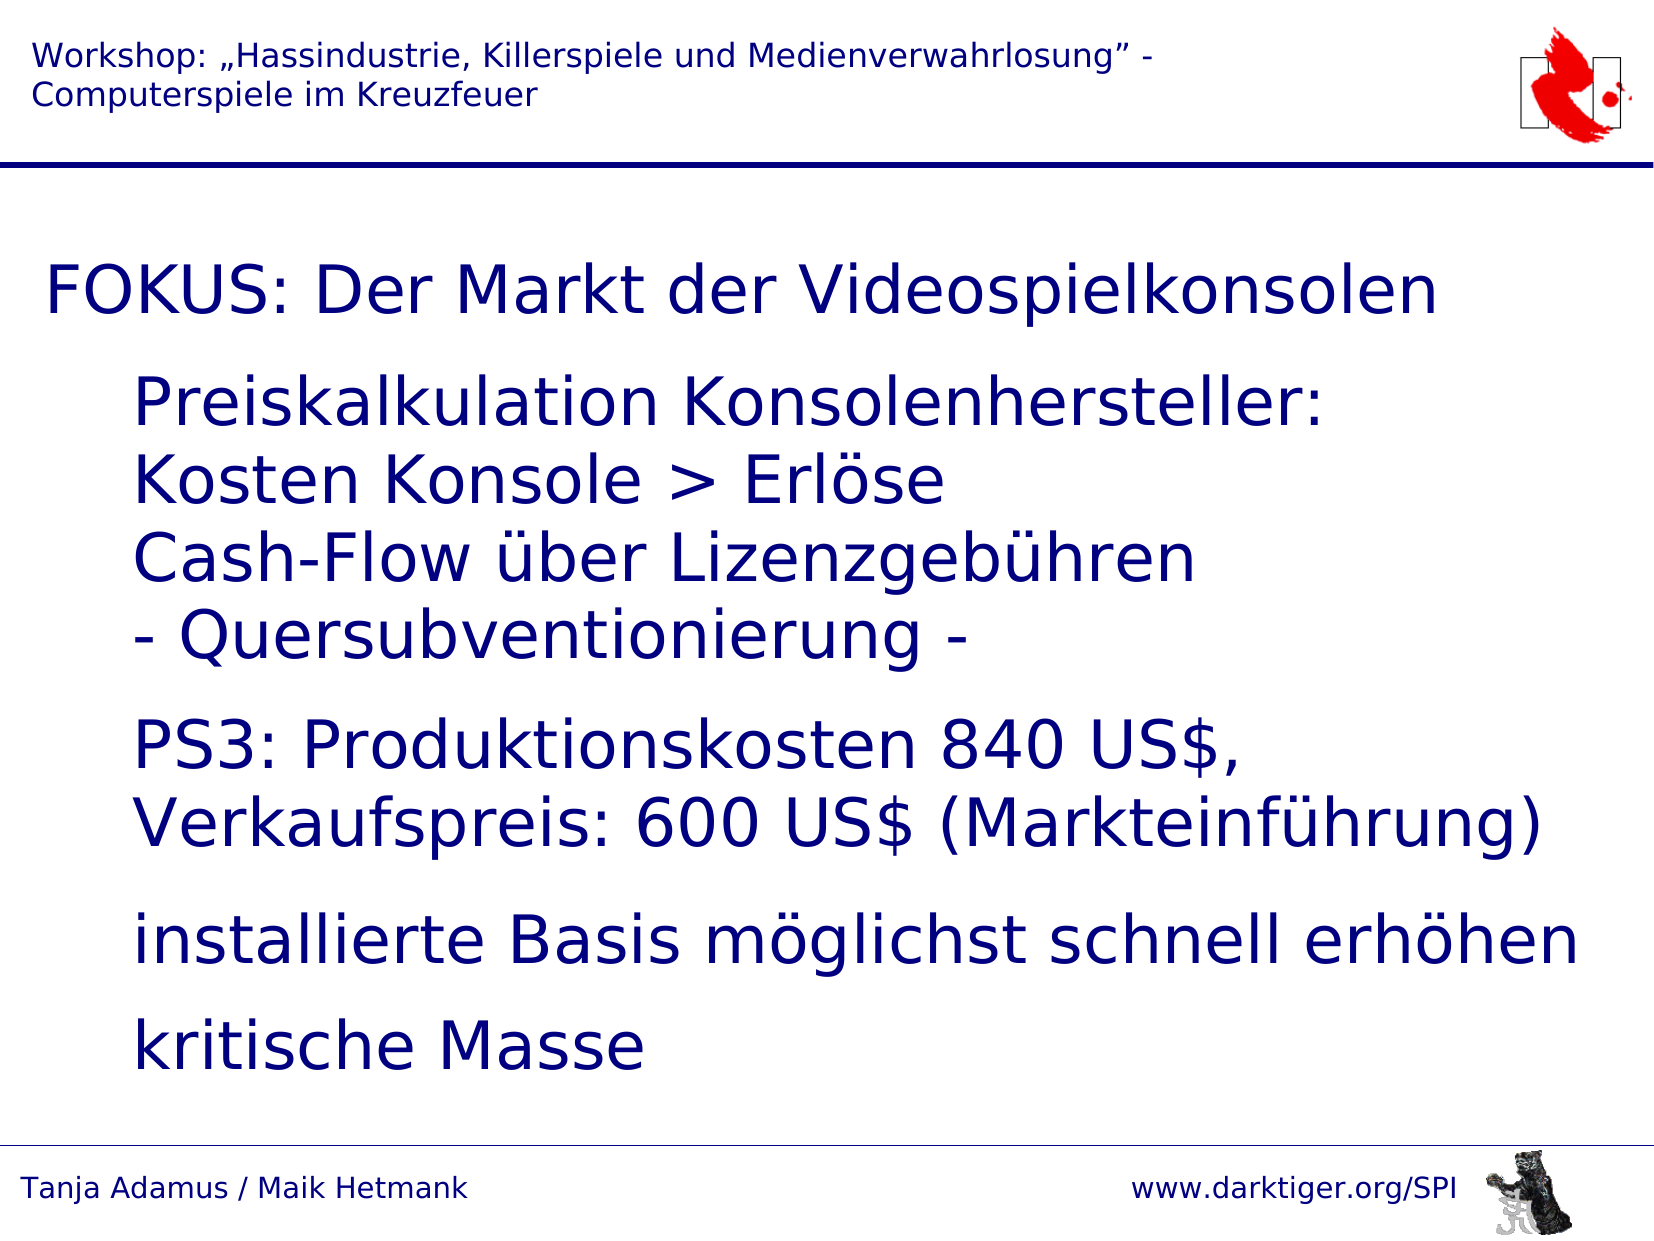

Workshop: „Hassindustrie, Killerspiele und Medienverwahrlosung” - Computerspiele im Kreuzfeuer
FOKUS: Der Markt der Videospielkonsolen
Preiskalkulation Konsolenhersteller:
Kosten Konsole > Erlöse
Cash-Flow über Lizenzgebühren
- Quersubventionierung -
PS3: Produktionskosten 840 US$, Verkaufspreis: 600 US$ (Markteinführung)
installierte Basis möglichst schnell erhöhen
kritische Masse